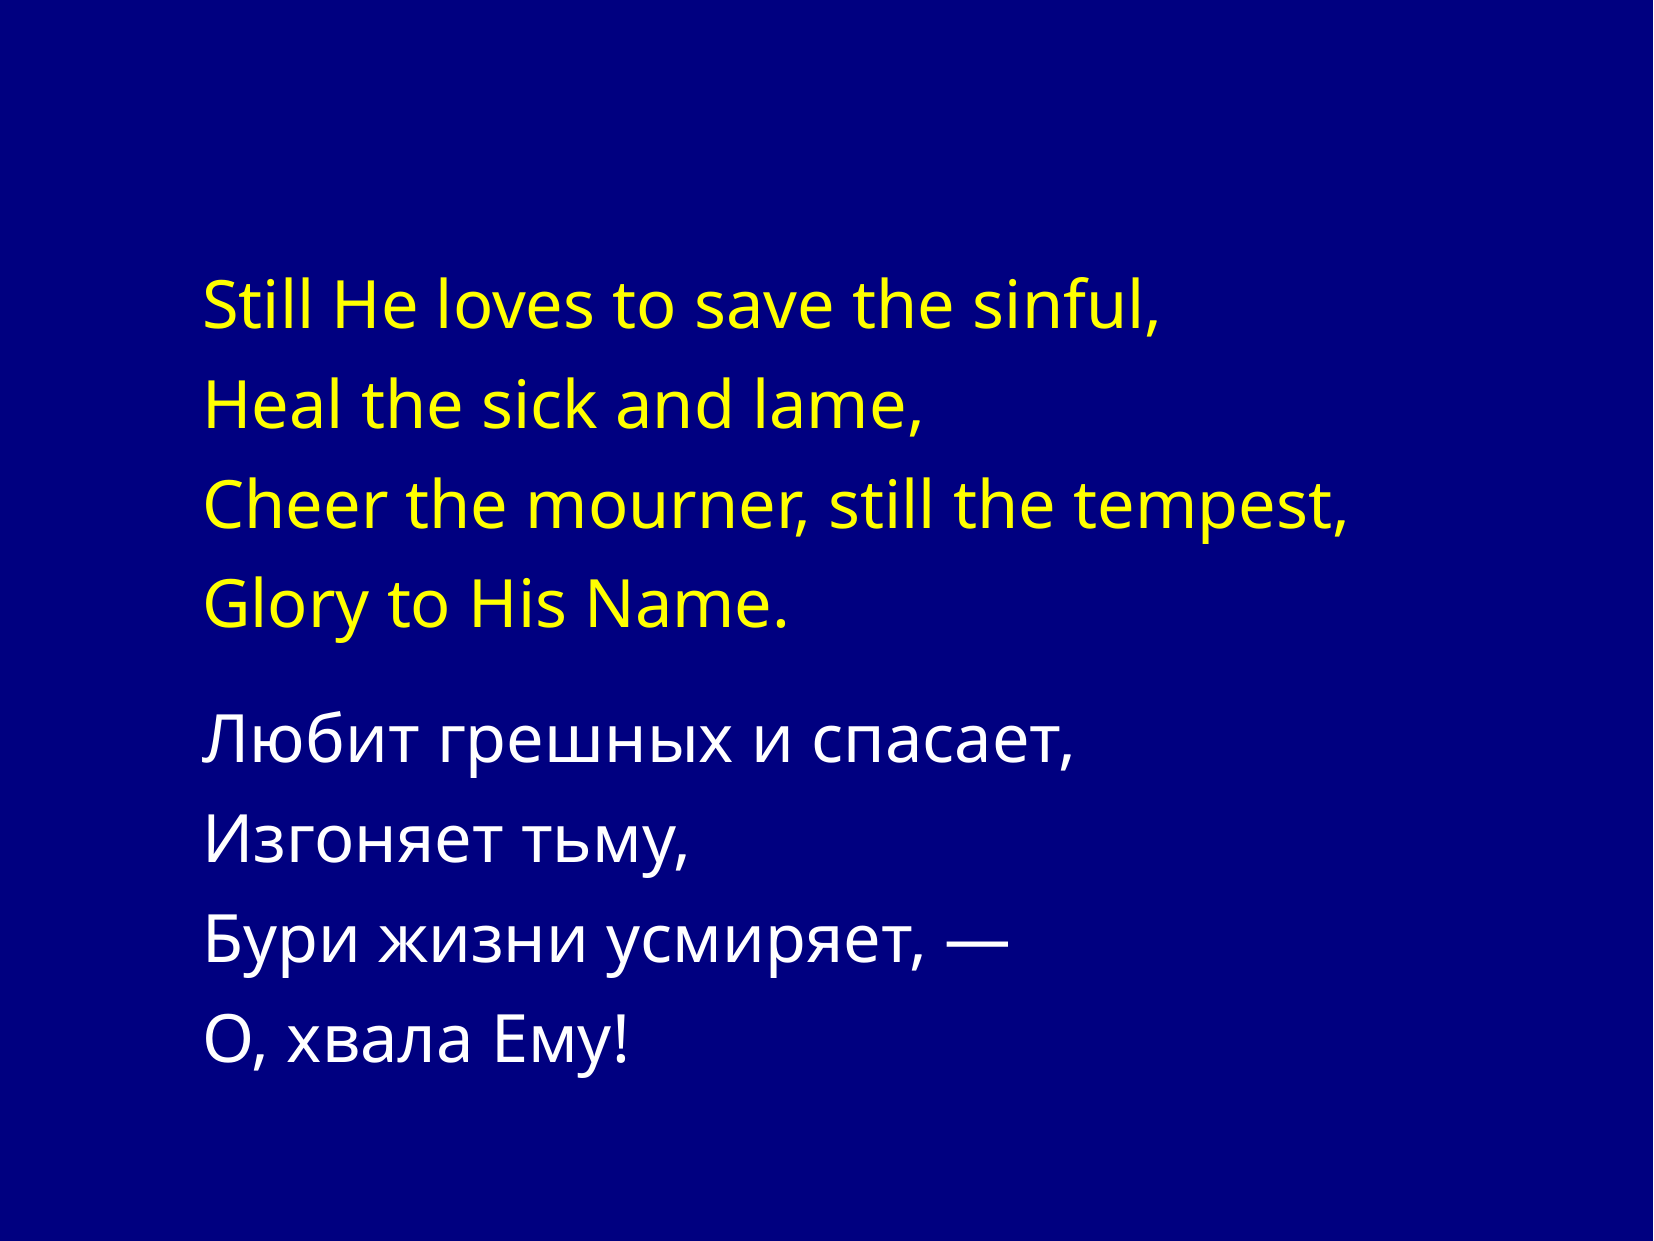

Still He loves to save the sinful,
	Heal the sick and lame,
	Cheer the mourner, still the tempest,
	Glory to His Name.
	Любит грешных и спасает,
	Изгоняет тьму,
	Бури жизни усмиряет, —
	О, хвала Ему!